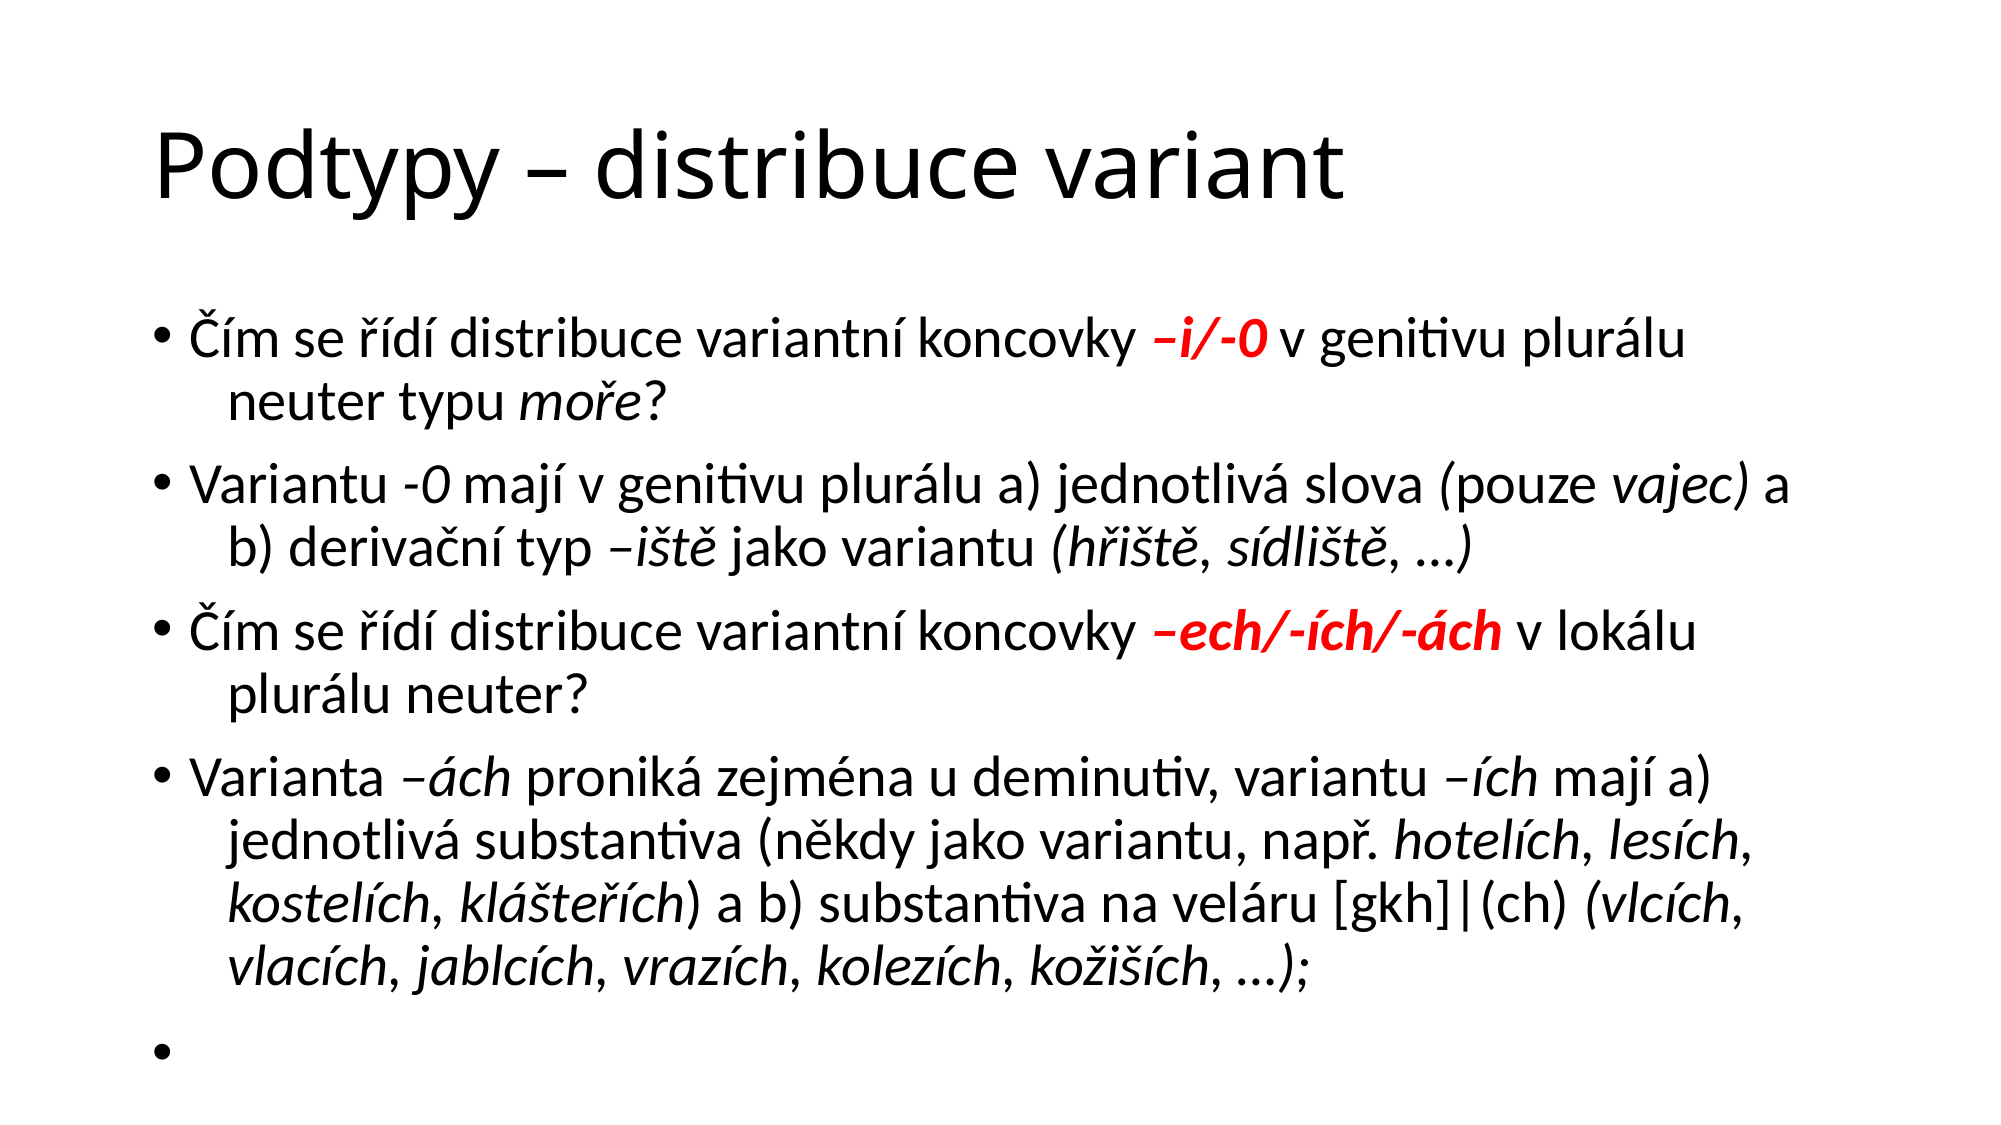

# Podtypy – distribuce variant
Čím se řídí distribuce variantní koncovky –i/-0 v genitivu plurálu neuter typu moře?
Variantu -0 mají v genitivu plurálu a) jednotlivá slova (pouze vajec) a b) derivační typ –iště jako variantu (hřiště, sídliště, …)
Čím se řídí distribuce variantní koncovky –ech/-ích/-ách v lokálu plurálu neuter?
Varianta –ách proniká zejména u deminutiv, variantu –ích mají a) jednotlivá substantiva (někdy jako variantu, např. hotelích, lesích, kostelích, klášteřích) a b) substantiva na veláru [gkh]|(ch) (vlcích, vlacích, jablcích, vrazích, kolezích, kožiších, …);